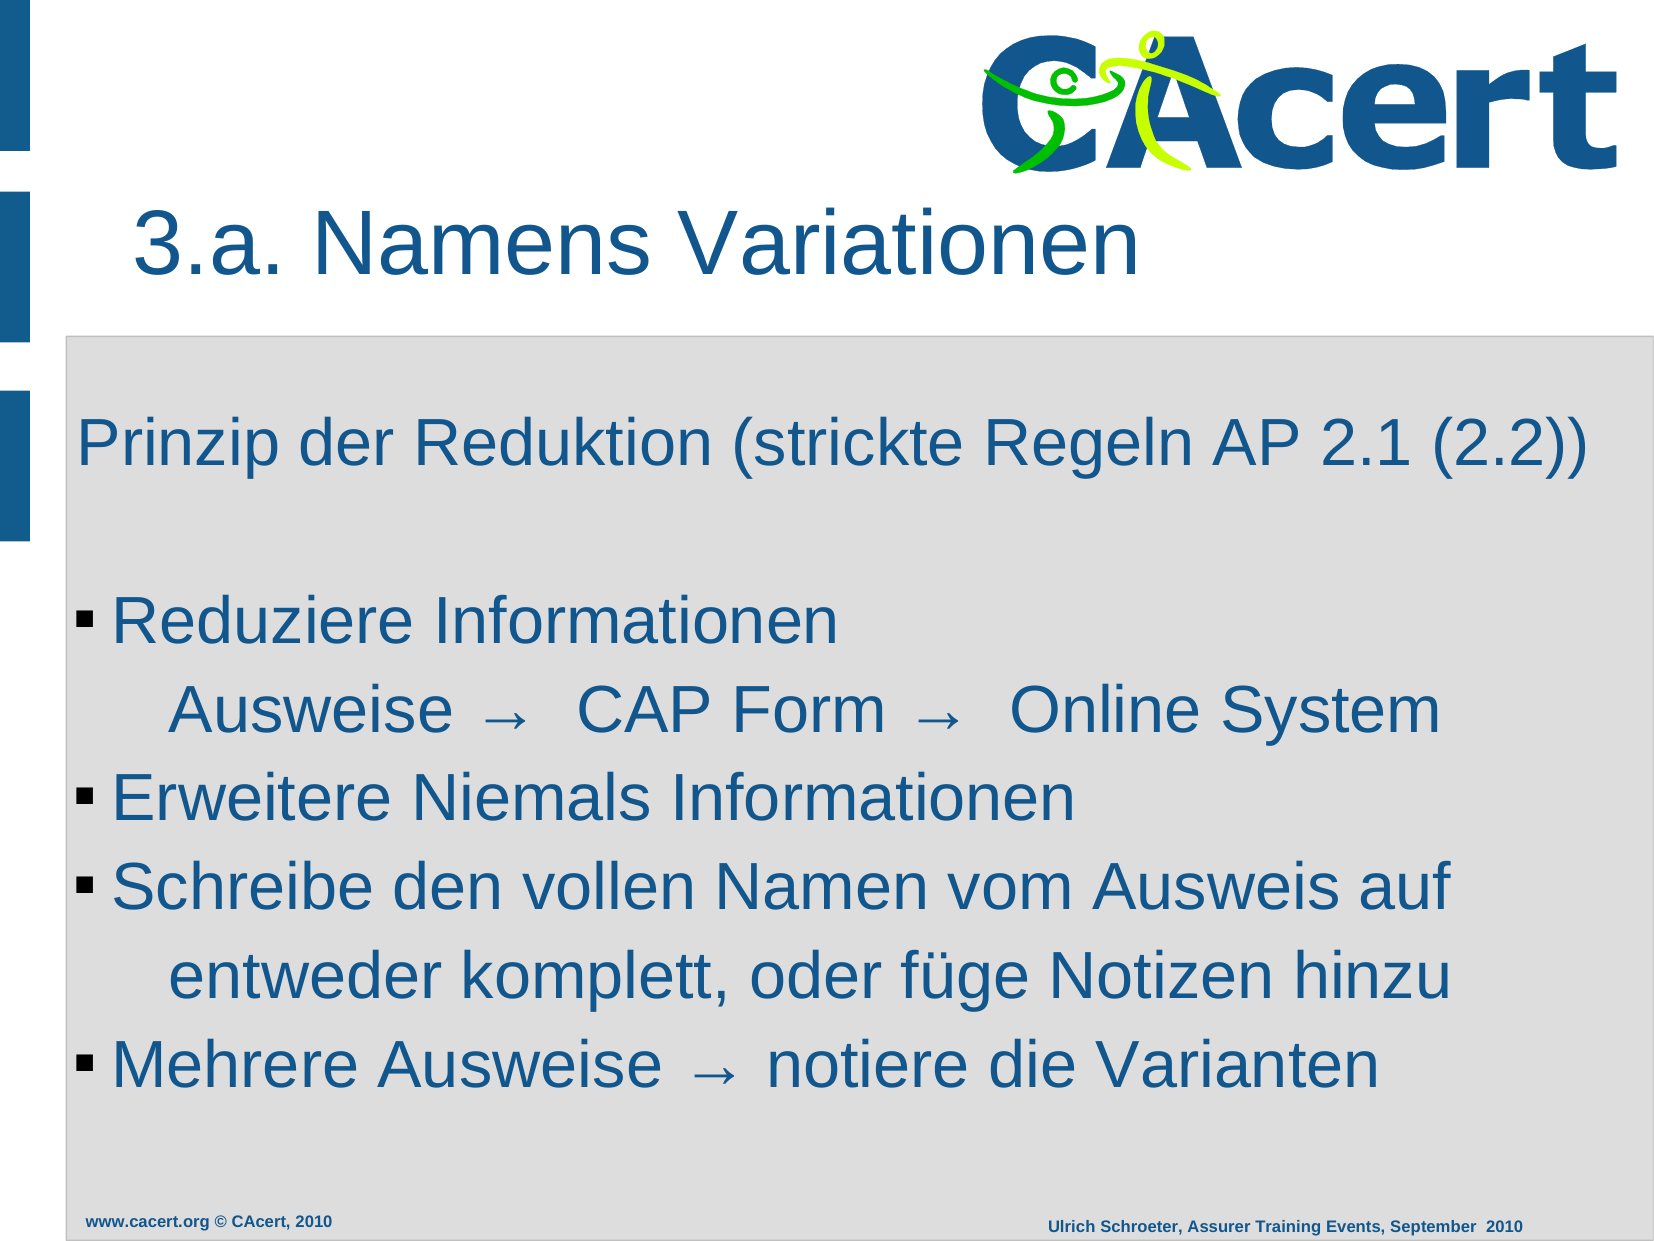

3.a. Namens Variationen
Prinzip der Reduktion (strickte Regeln AP 2.1 (2.2))
 Reduziere Informationen
 Ausweise → CAP Form → Online System
 Erweitere Niemals Informationen
 Schreibe den vollen Namen vom Ausweis auf
 entweder komplett, oder füge Notizen hinzu
 Mehrere Ausweise → notiere die Varianten